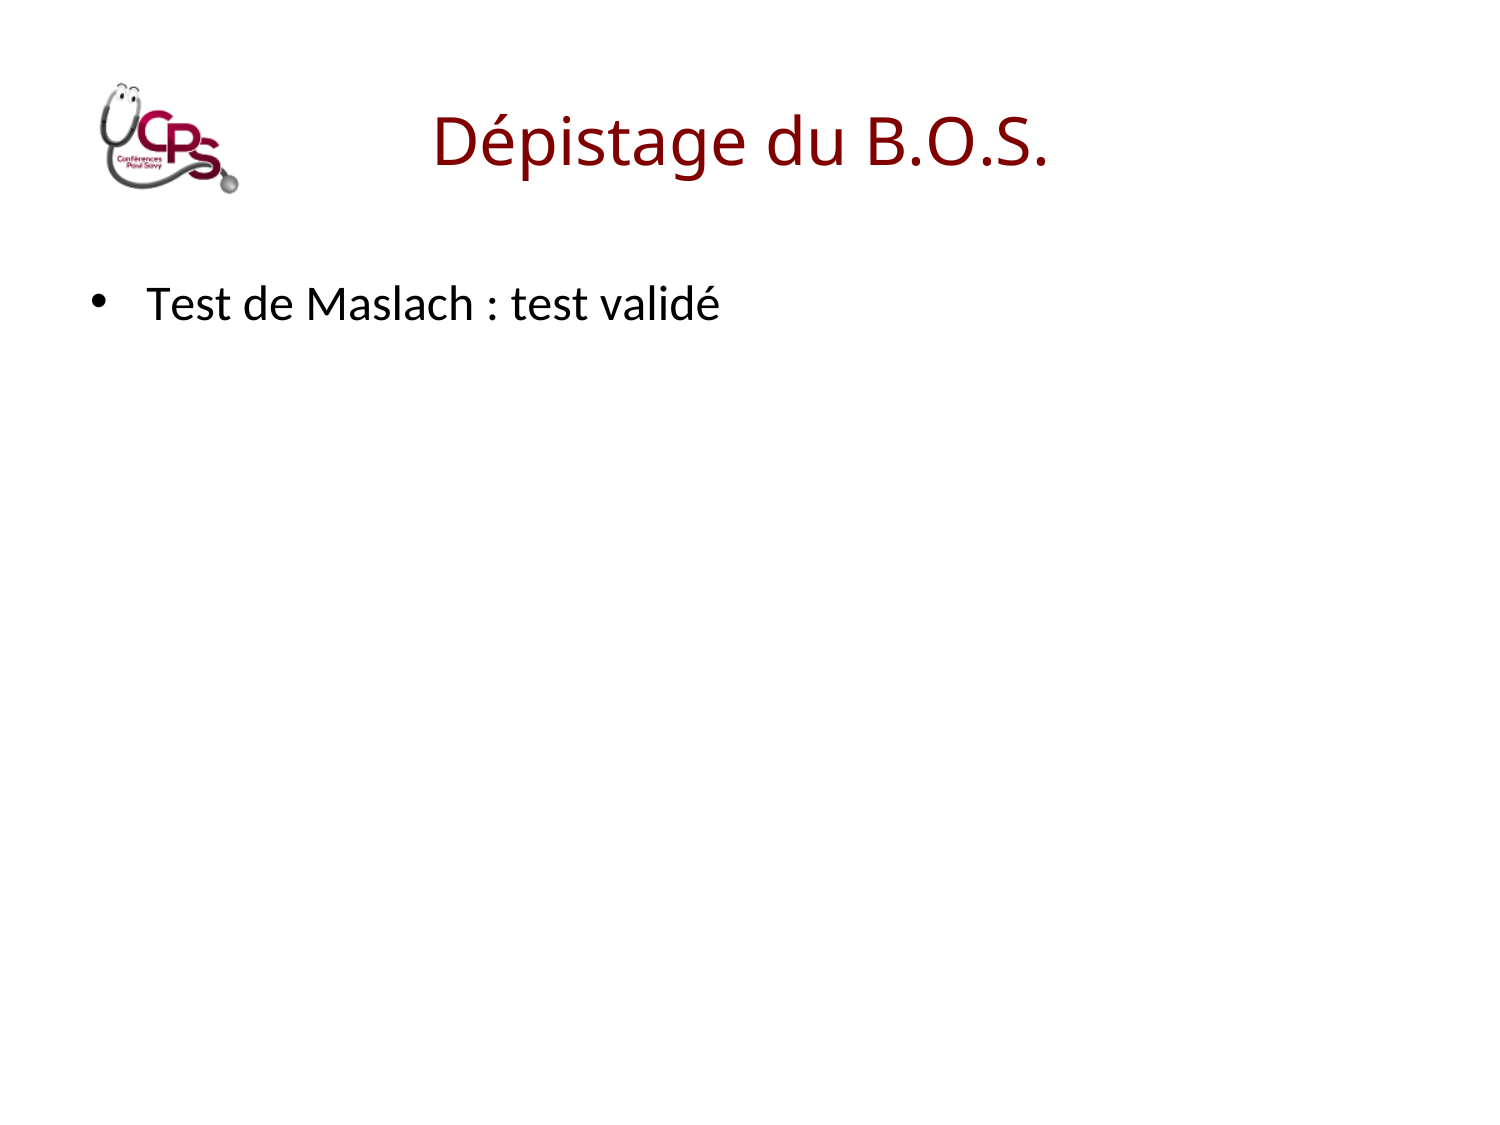

# Dépistage du B.O.S.
Test de Maslach : test validé